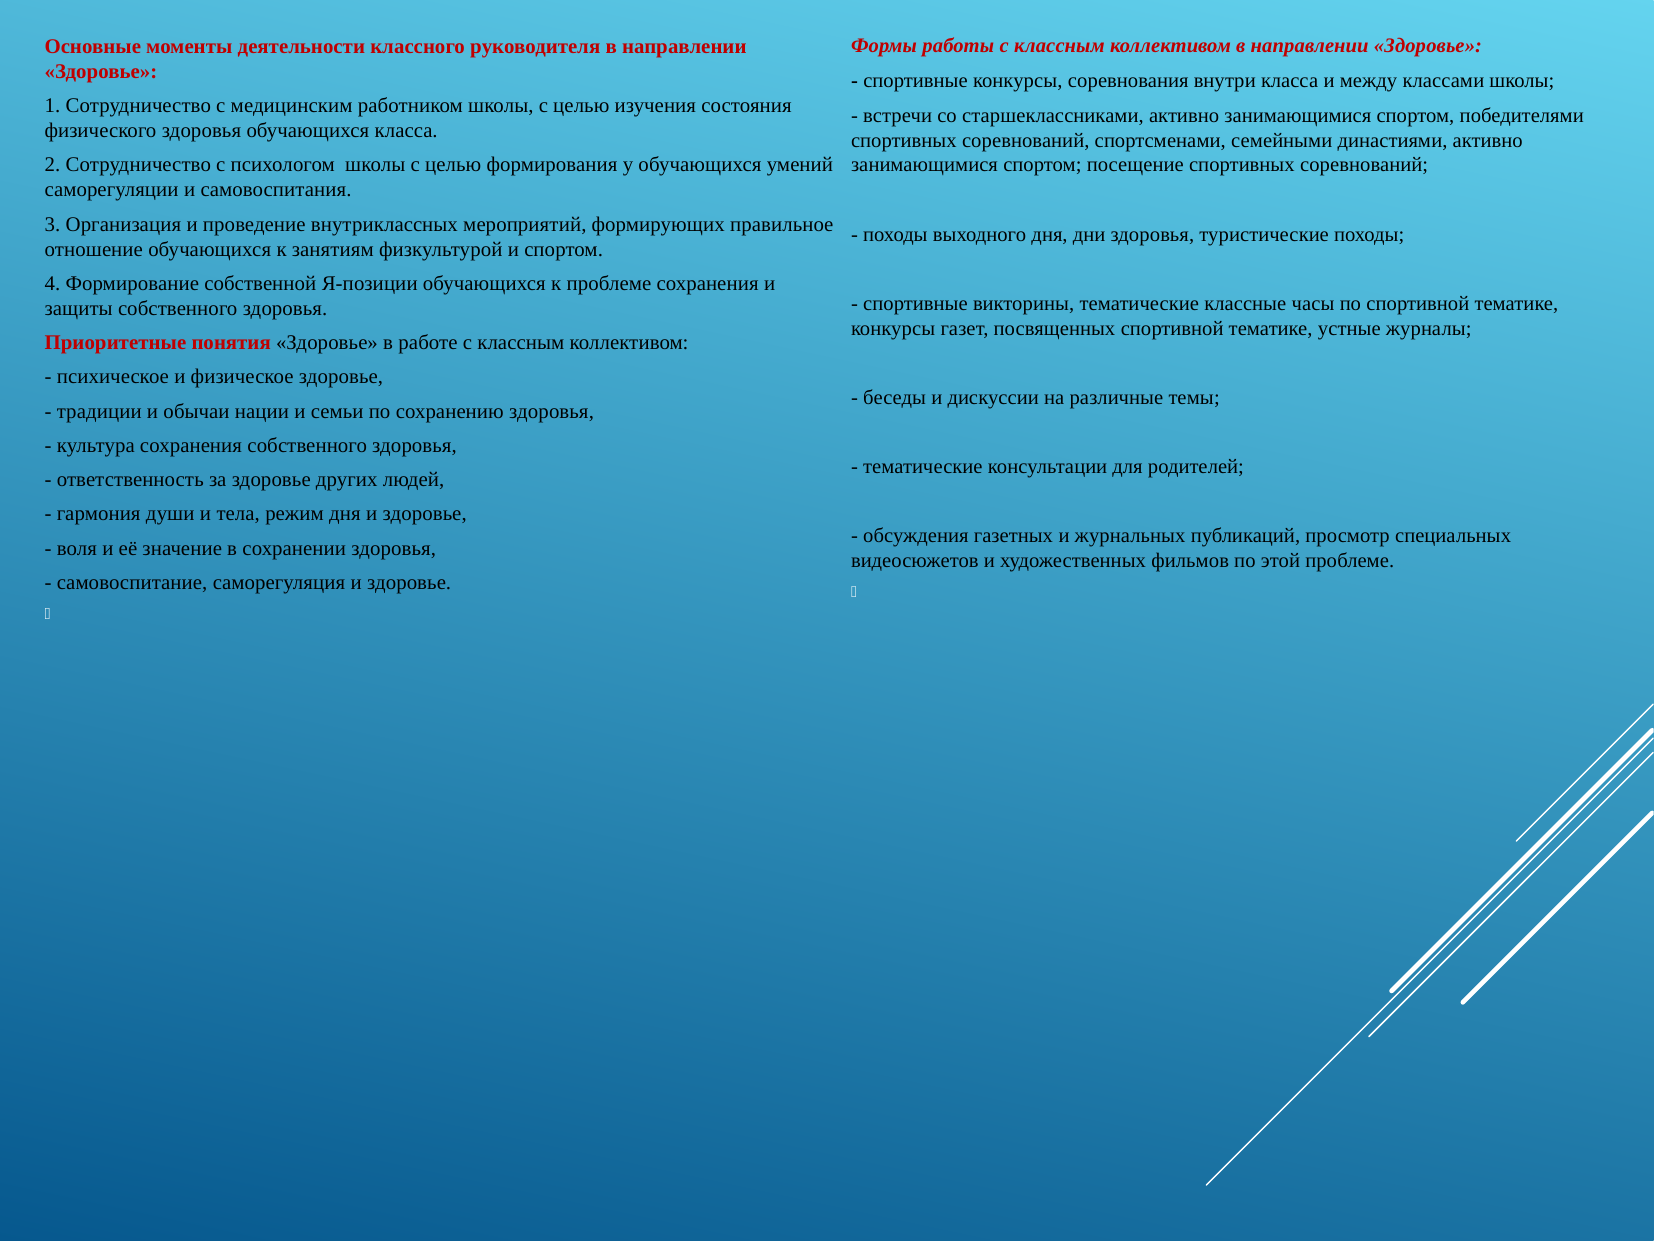

# Основные моменты деятельности классного руководителя в направлении «Здоровье»:
1. Сотрудничество с медицинским работником школы, с целью изучения состояния физического здоровья обучающихся класса.
2. Сотрудничество с психологом  школы с целью формирования у обучающихся умений саморегуляции и самовоспитания.
3. Организация и проведение внутриклассных мероприятий, формирующих правильное отношение обучающихся к занятиям физкультурой и спортом.
4. Формирование собственной Я-позиции обучающихся к проблеме сохранения и защиты собственного здоровья.
Приоритетные понятия «Здоровье» в работе с классным коллективом:
- психическое и физическое здоровье,
- традиции и обычаи нации и семьи по сохранению здоровья,
- культура сохранения собственного здоровья,
- ответственность за здоровье других людей,
- гармония души и тела, режим дня и здоровье,
- воля и её значение в сохранении здоровья,
- самовоспитание, саморегуляция и здоровье.
Формы работы с классным коллективом в направлении «Здоровье»:
- спортивные конкурсы, соревнования внутри класса и между классами школы;
- встречи со старшеклассниками, активно занимающимися спортом, победителями спортивных соревнований, спортсменами, семейными династиями, активно занимающимися спортом; посещение спортивных соревнований;
- походы выходного дня, дни здоровья, туристические походы;
- спортивные викторины, тематические классные часы по спортивной тематике, конкурсы газет, посвященных спортивной тематике, устные журналы;
- беседы и дискуссии на различные темы;
- тематические консультации для родителей;
- обсуждения газетных и журнальных публикаций, просмотр специальных видеосюжетов и художественных фильмов по этой проблеме.